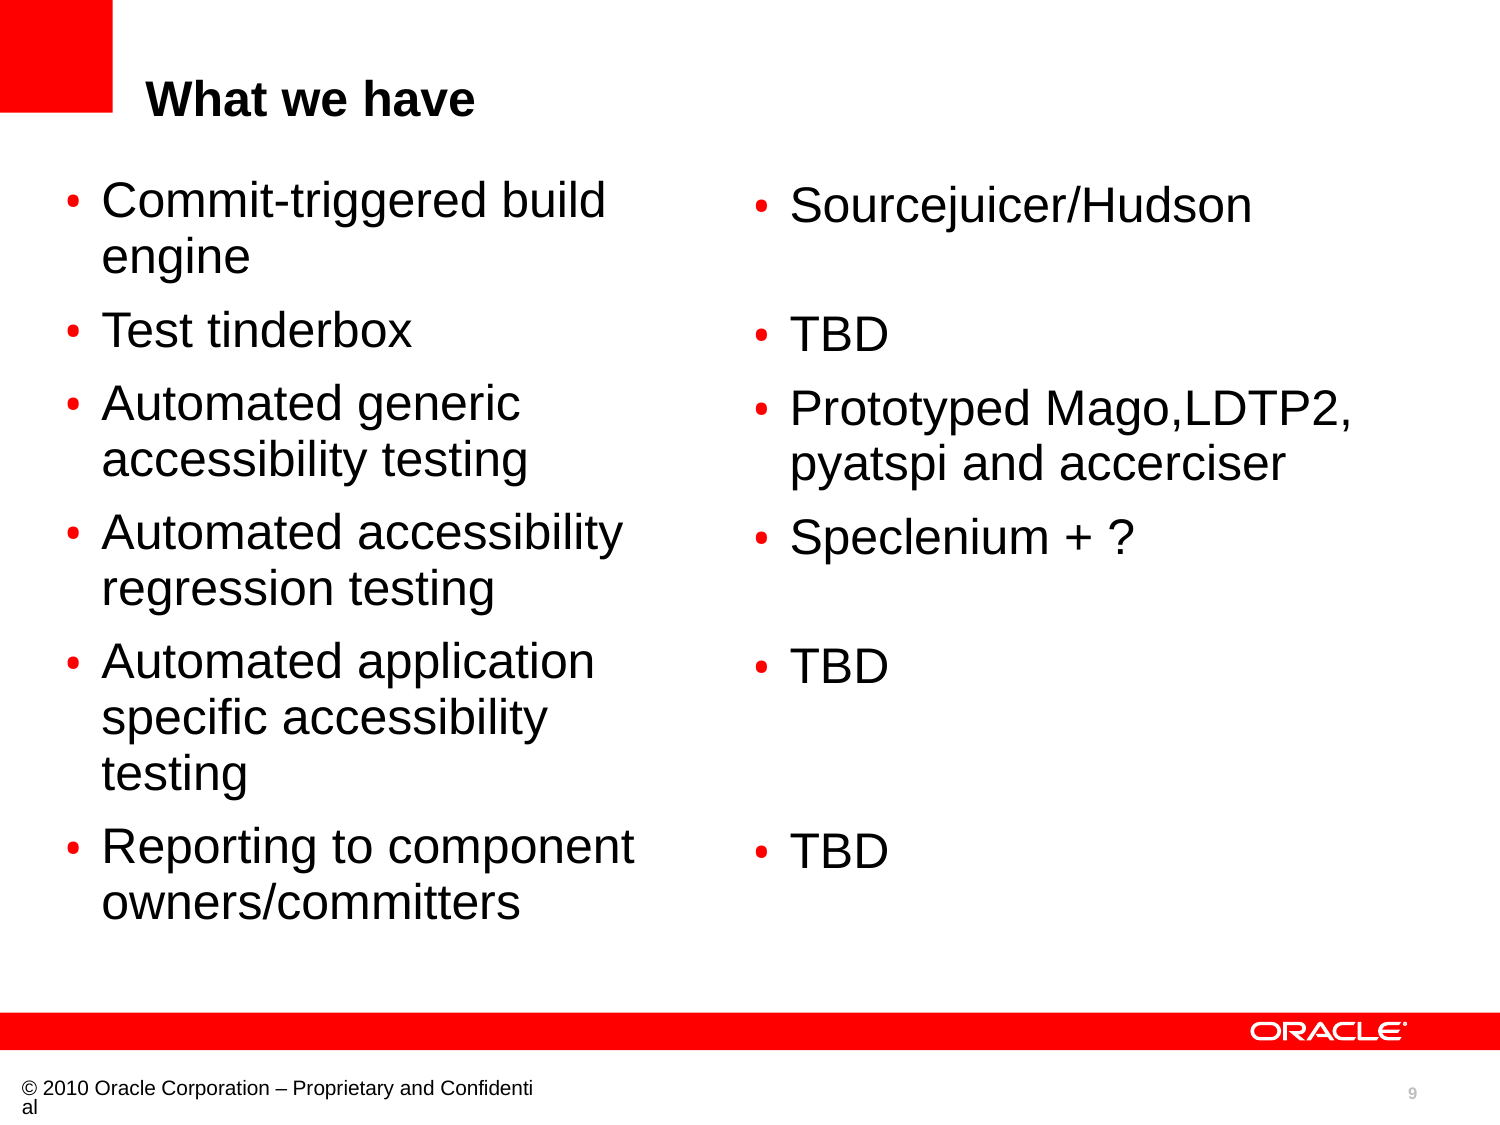

# What we have
Commit-triggered build engine
Test tinderbox
Automated generic accessibility testing
Automated accessibility regression testing
Automated application specific accessibility testing
Reporting to component owners/committers
Sourcejuicer/Hudson
TBD
Prototyped Mago,LDTP2, pyatspi and accerciser
Speclenium + ?
TBD
TBD
© 2010 Oracle Corporation – Proprietary and Confidential